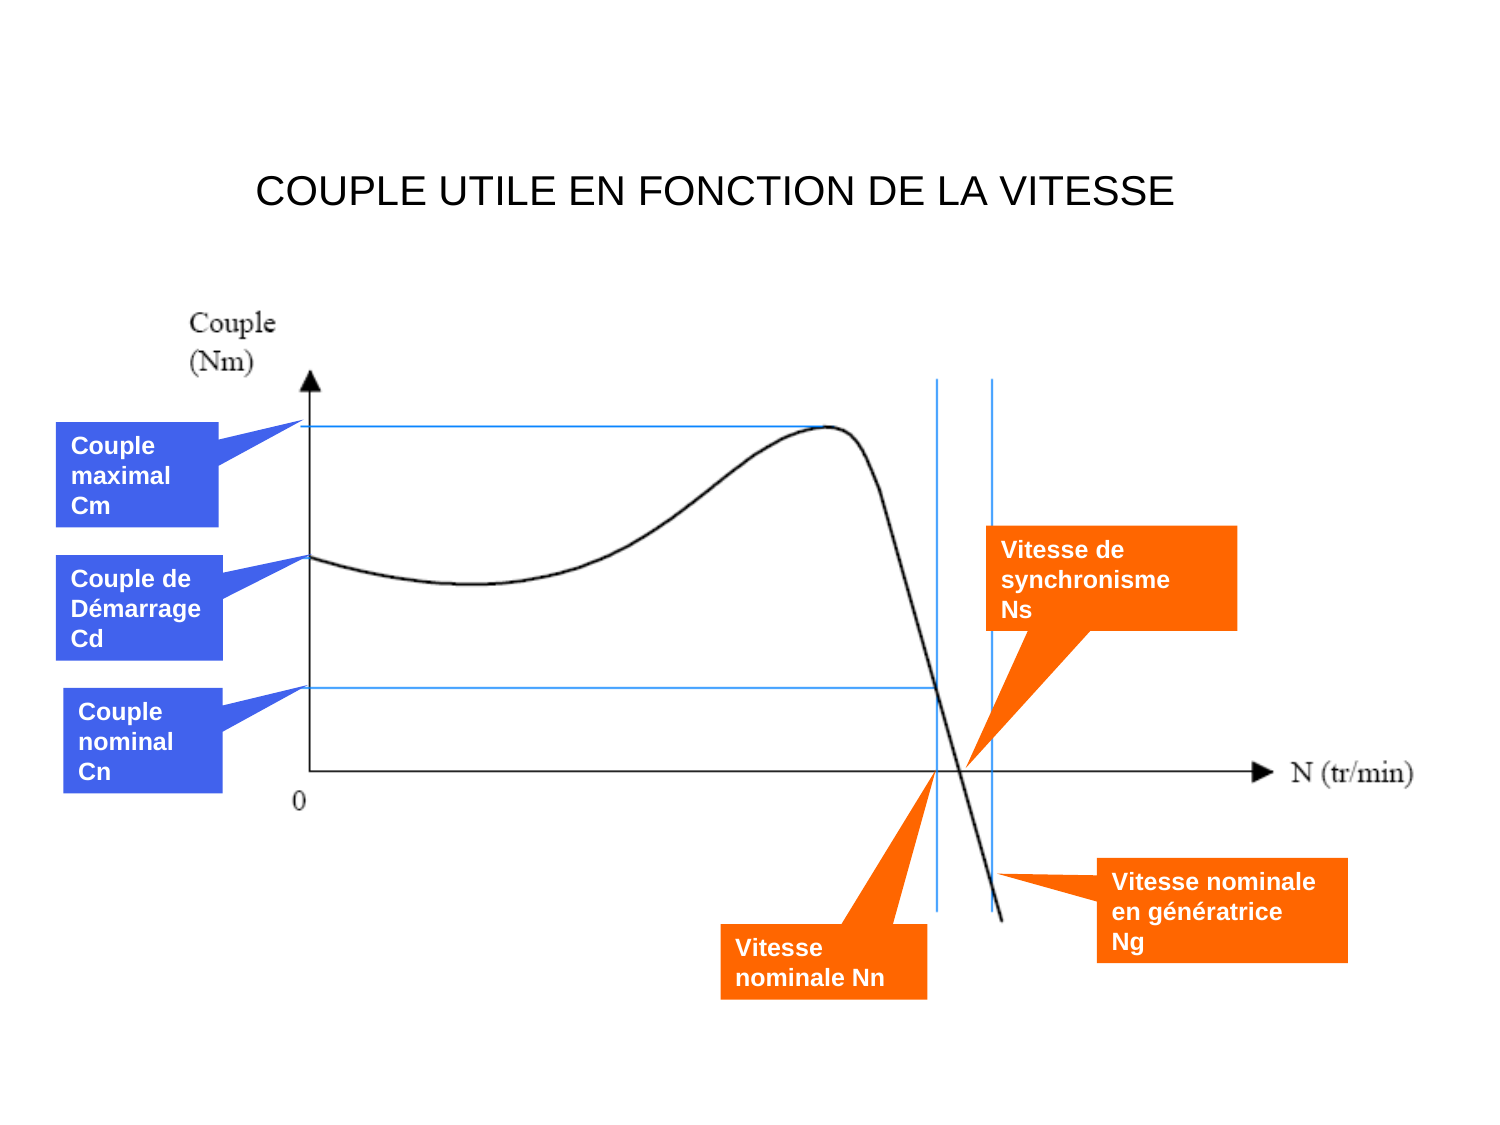

COUPLE UTILE EN FONCTION DE LA VITESSE
Couple maximal
Cm
Vitesse de synchronisme
Ns
Couple de
Démarrage Cd
Couple nominal
Cn
Vitesse nominale en génératrice
Ng
Vitesse
nominale Nn